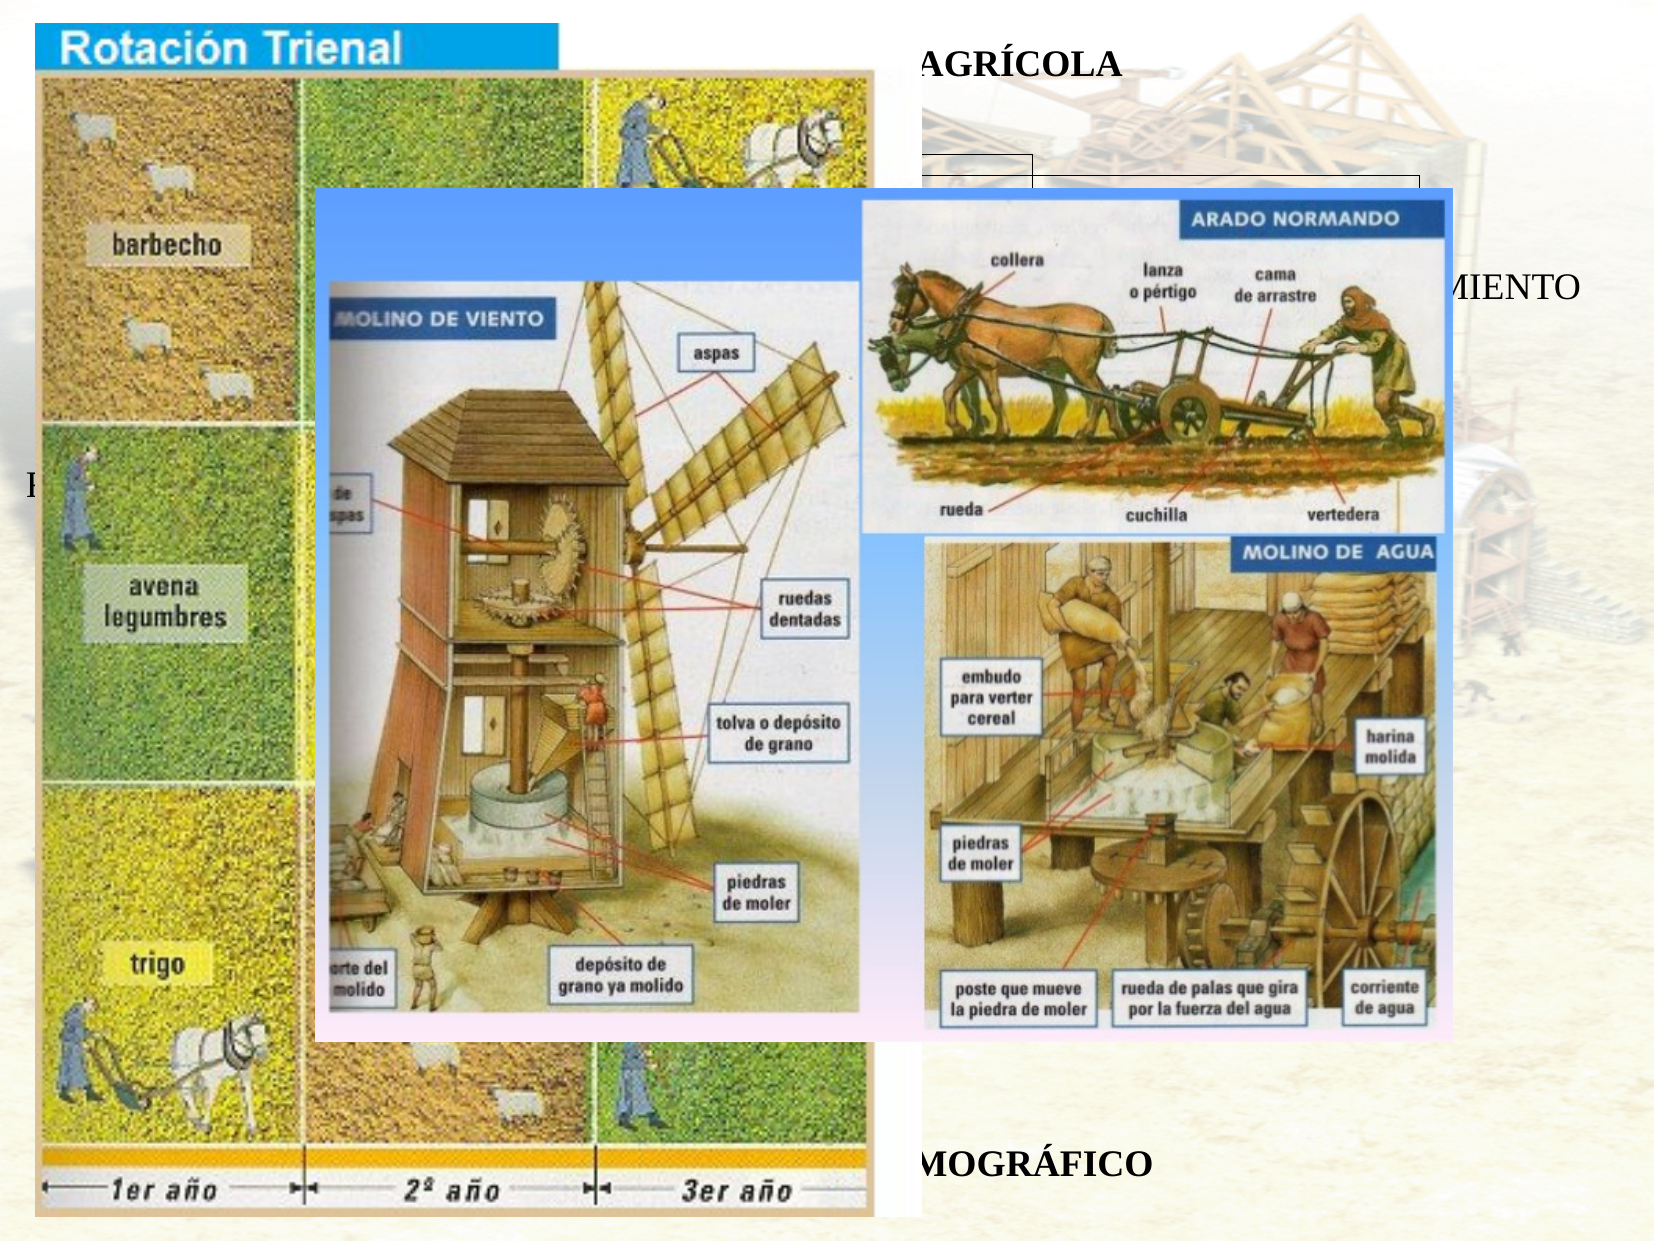

REVOLUCIÓN AGRÍCOLA
EXTENSIÓN
ÁREAS DE
CULTIVO
INNOVACIONES
TÉCNICAS
ARRENDAMIENTO
ROTACIÓN
TRIENAL
NUEVOS APEROS
Y APAREJOS
SELECCIÓN
SEMILLAS Y
ANIMALES
FAVORECE
CRECIMIENTO DEMOGRÁFICO